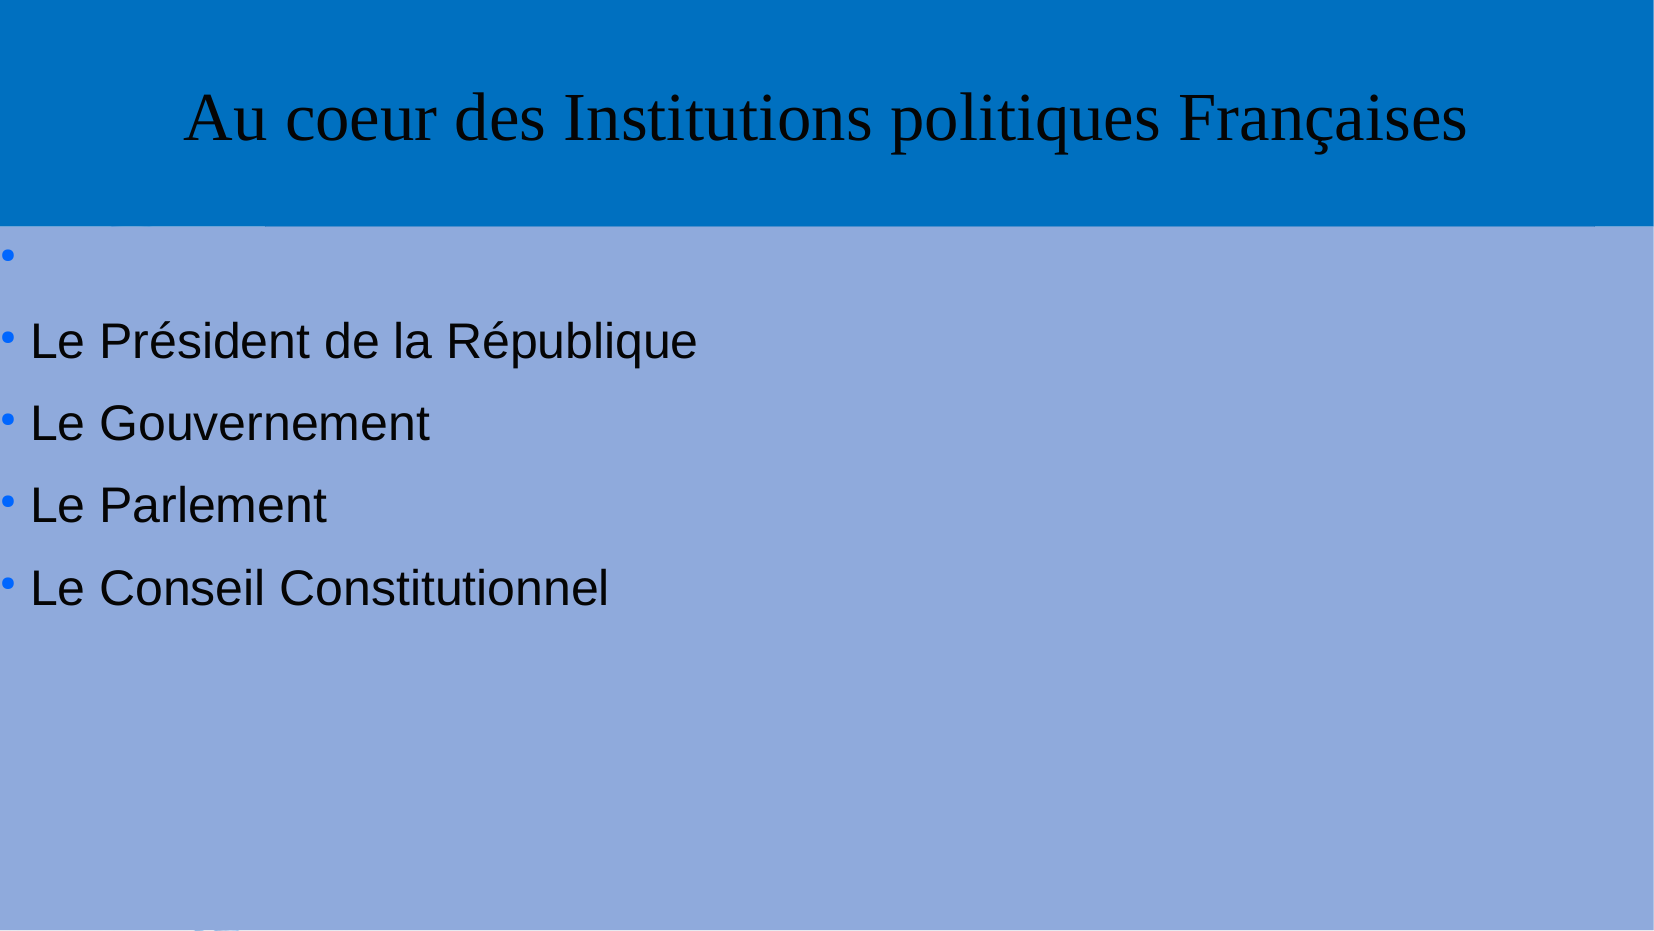

# Au coeur des Institutions politiques Françaises
 Le Président de la République
 Le Gouvernement
 Le Parlement
 Le Conseil Constitutionnel